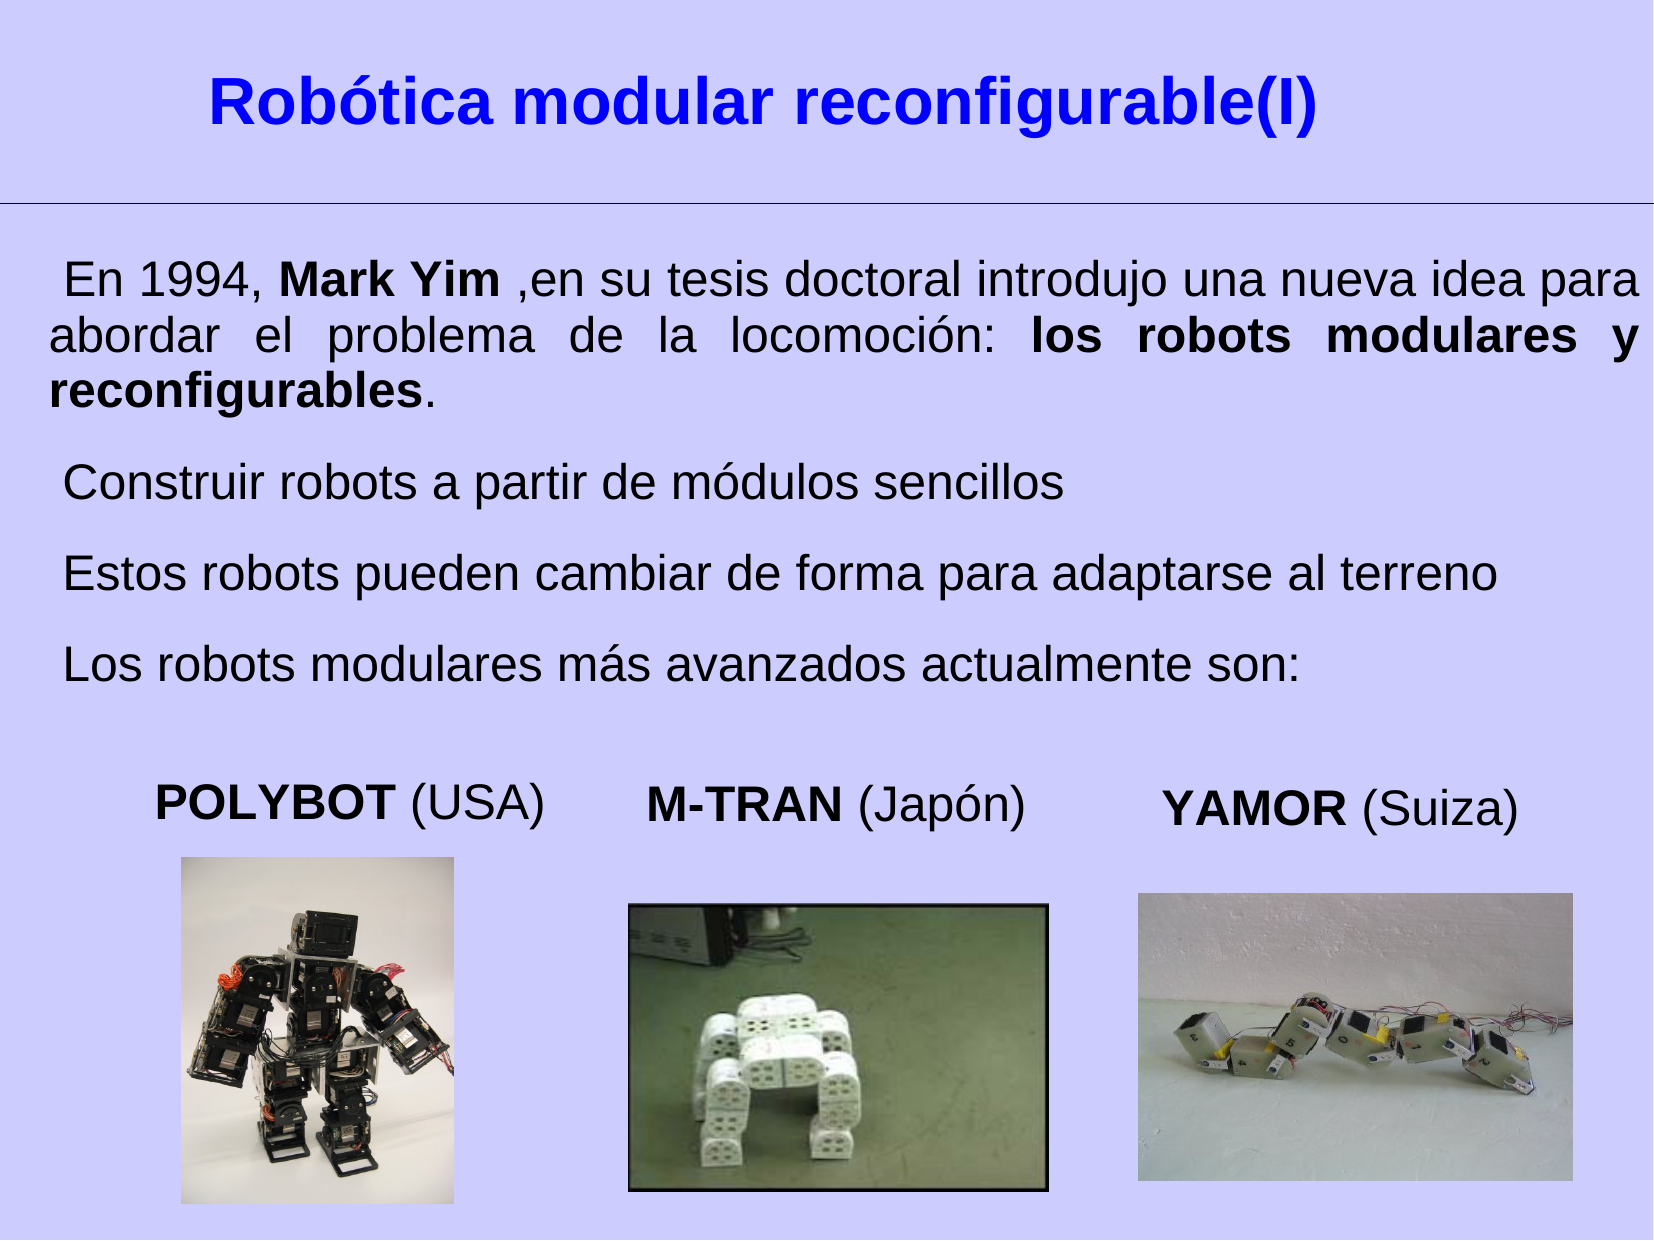

# Robótica modular reconfigurable(I)
 En 1994, Mark Yim ,en su tesis doctoral introdujo una nueva idea para abordar el problema de la locomoción: los robots modulares y reconfigurables.
 Construir robots a partir de módulos sencillos
 Estos robots pueden cambiar de forma para adaptarse al terreno
 Los robots modulares más avanzados actualmente son:
POLYBOT (USA)
M-TRAN (Japón)
YAMOR (Suiza)